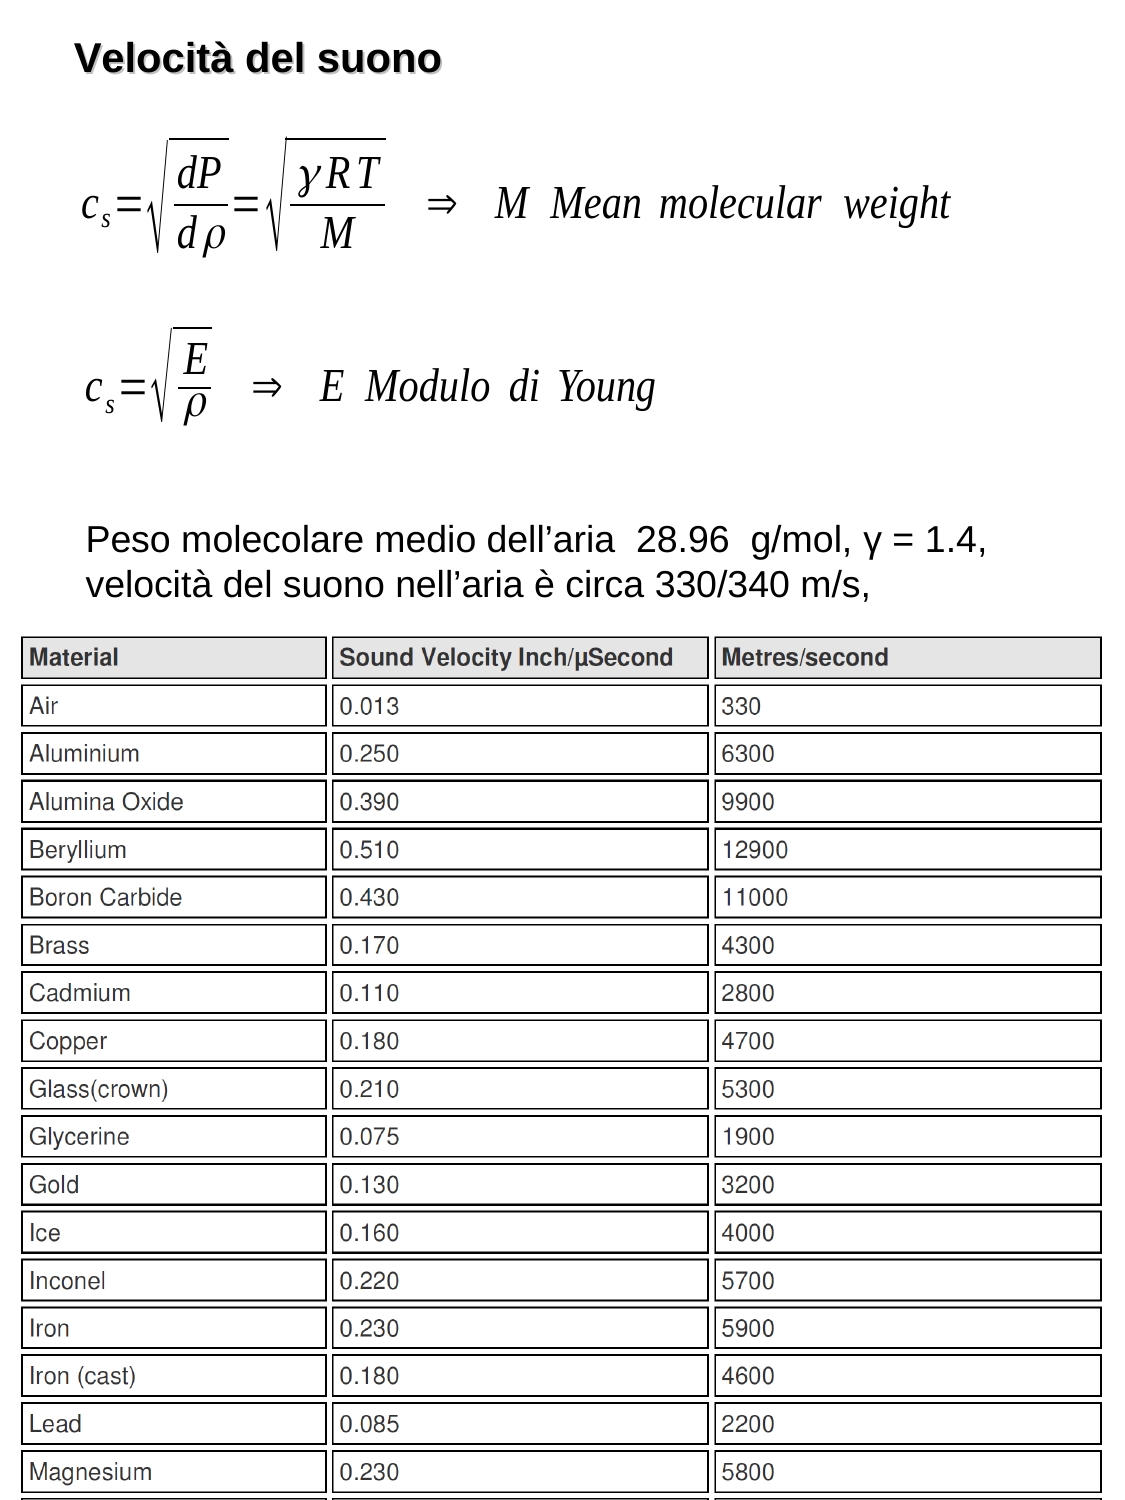

Velocità del suono
Peso molecolare medio dell’aria 28.96 g/mol, γ = 1.4, velocità del suono nell’aria è circa 330/340 m/s,
P17 Onde Generalita'
12